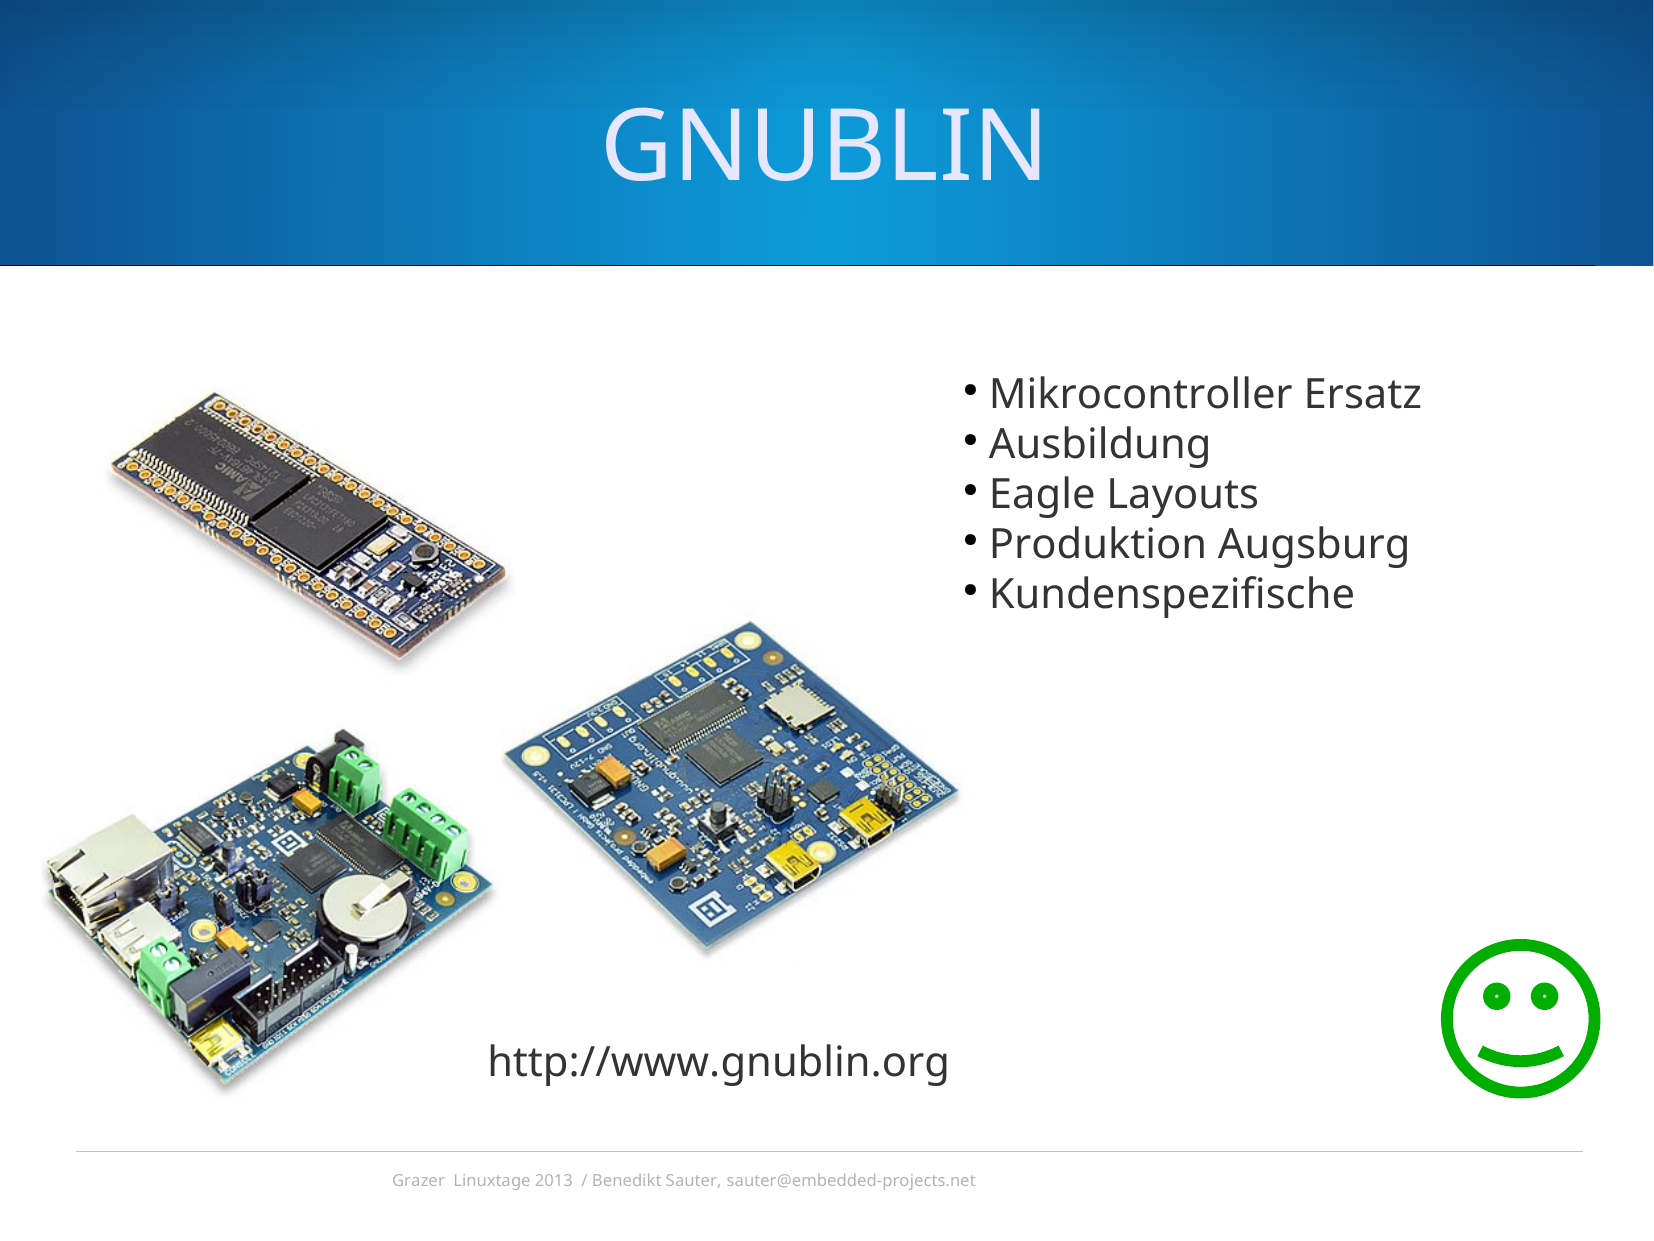

# GNUBLIN
 Mikrocontroller Ersatz
 Ausbildung
 Eagle Layouts
 Produktion Augsburg
 Kundenspezifische
http://www.gnublin.org